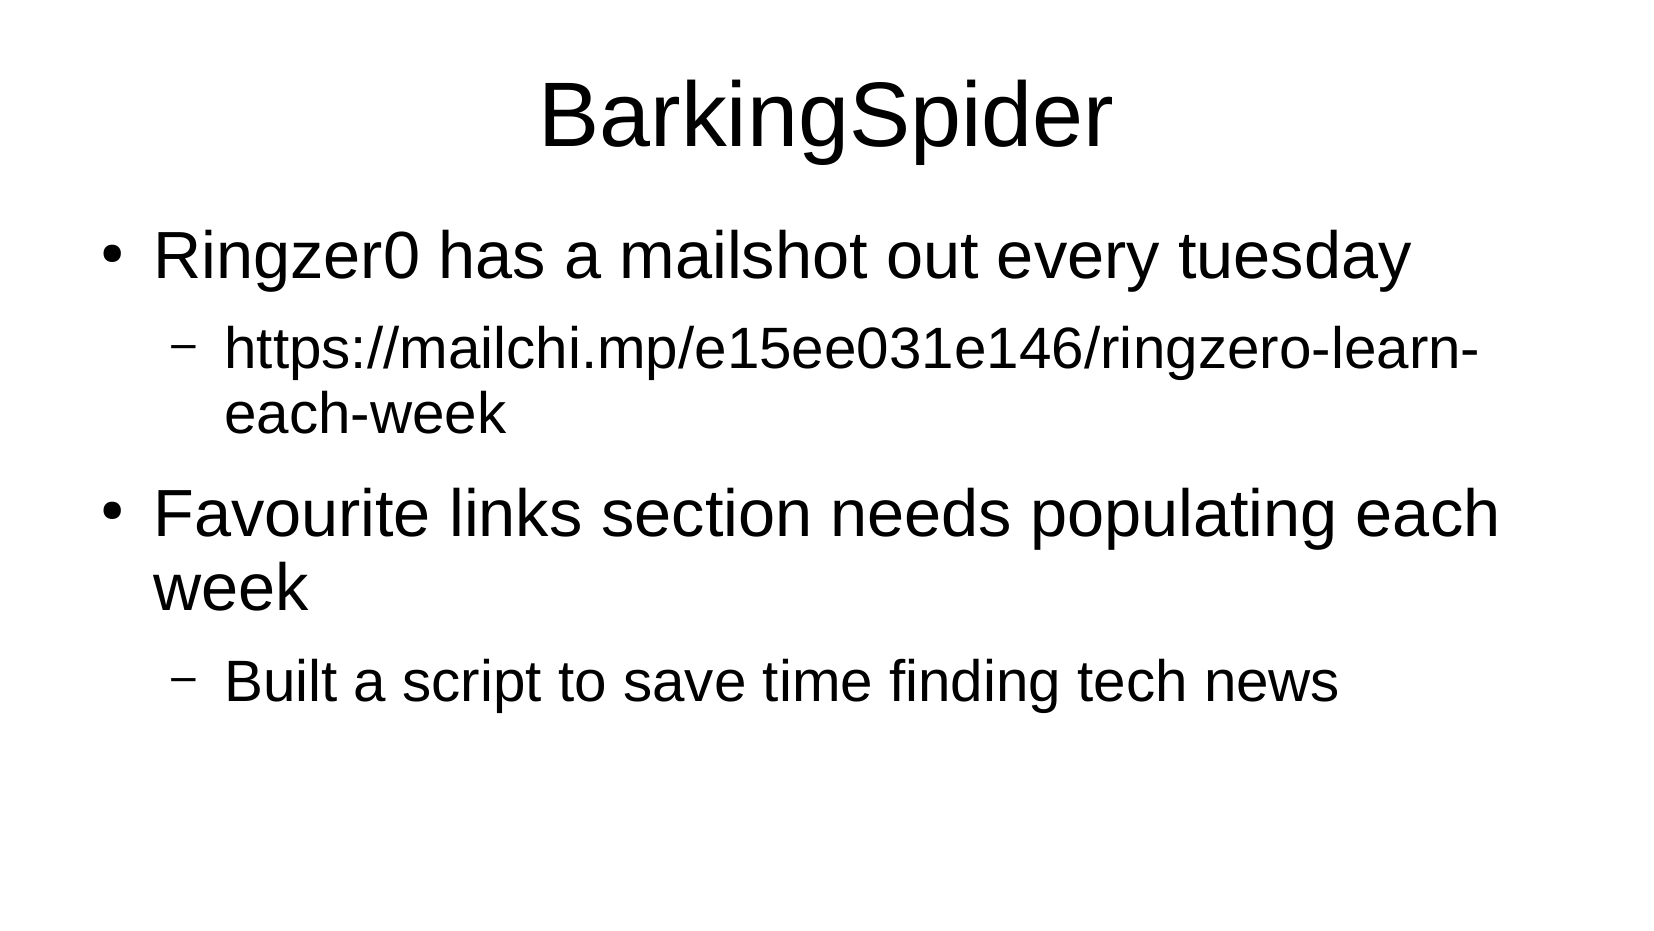

# BarkingSpider
Ringzer0 has a mailshot out every tuesday
https://mailchi.mp/e15ee031e146/ringzero-learn-each-week
Favourite links section needs populating each week
Built a script to save time finding tech news